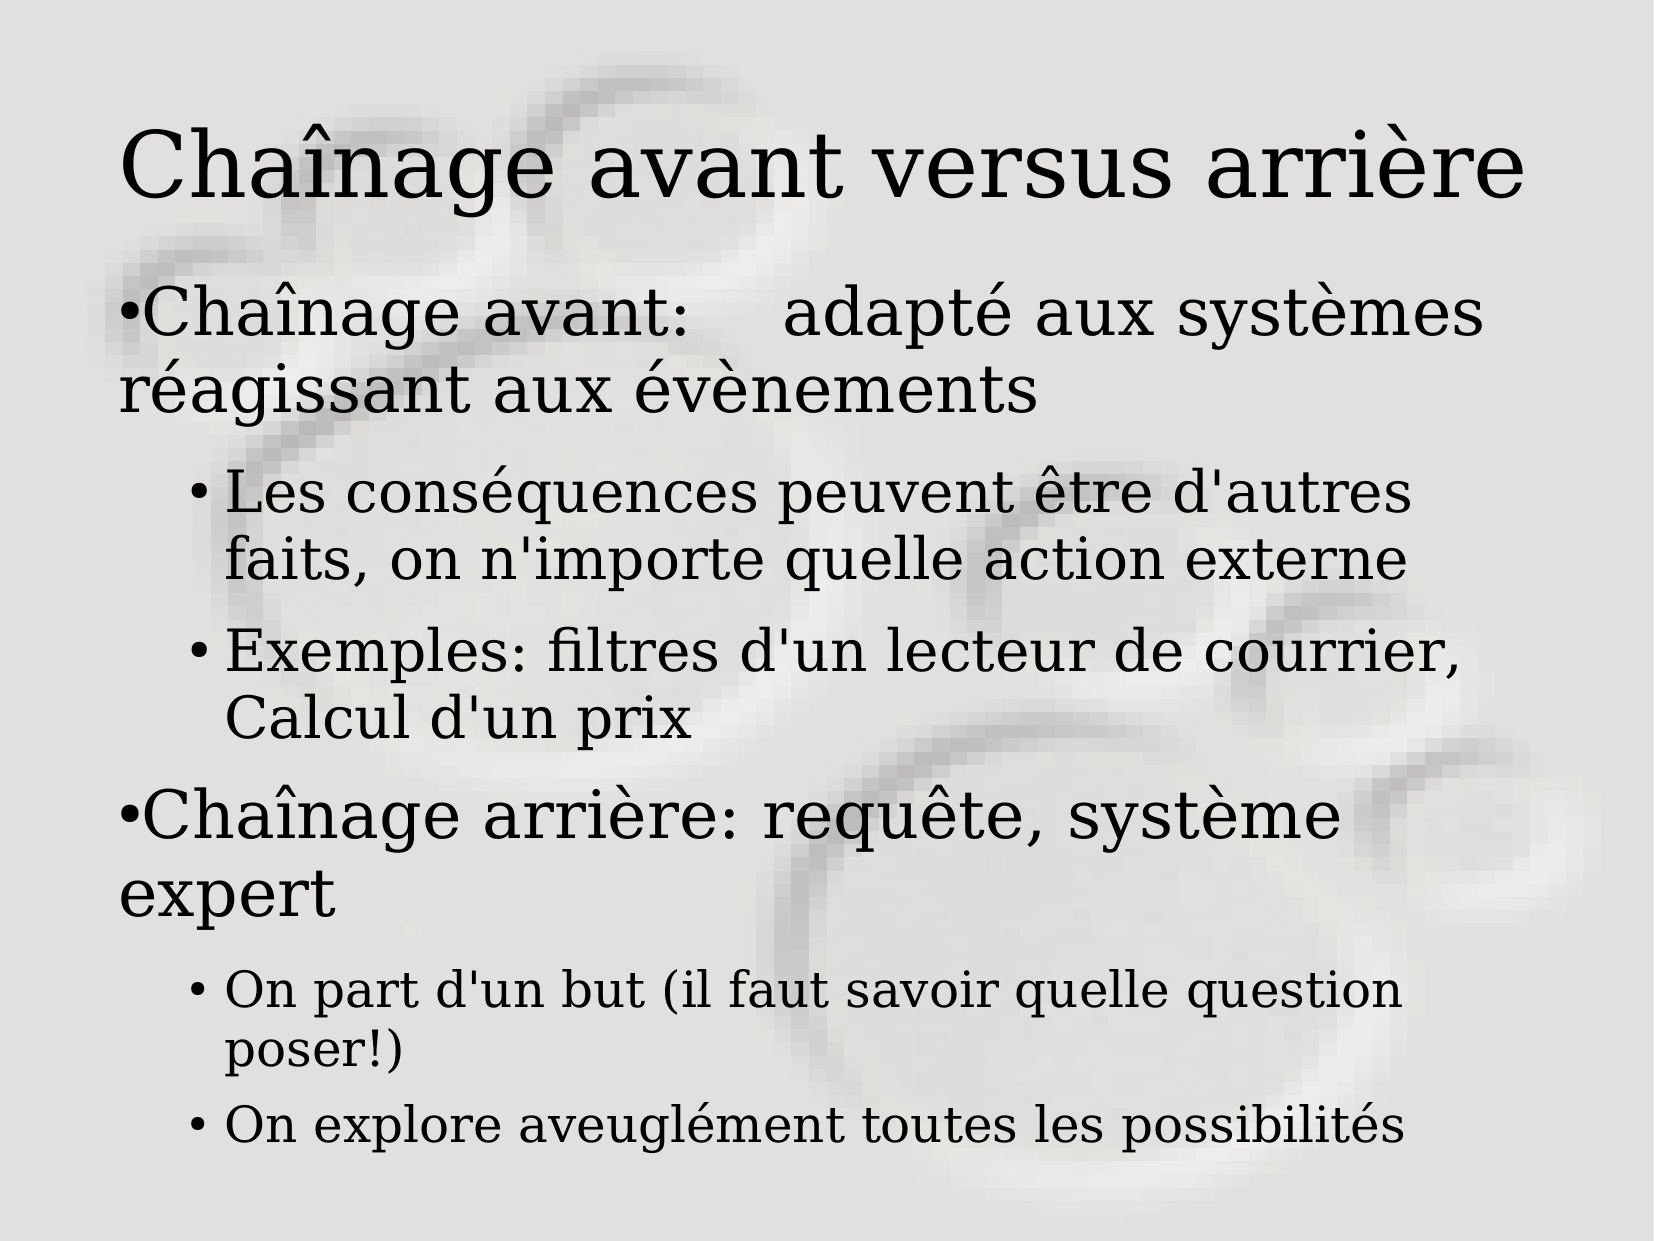

# Chaînage avant versus arrière
Chaînage avant: 	adapté aux systèmes réagissant aux évènements
Les conséquences peuvent être d'autres faits, on n'importe quelle action externe
Exemples: filtres d'un lecteur de courrier, Calcul d'un prix
Chaînage arrière: requête, système expert
On part d'un but (il faut savoir quelle question poser!)
On explore aveuglément toutes les possibilités